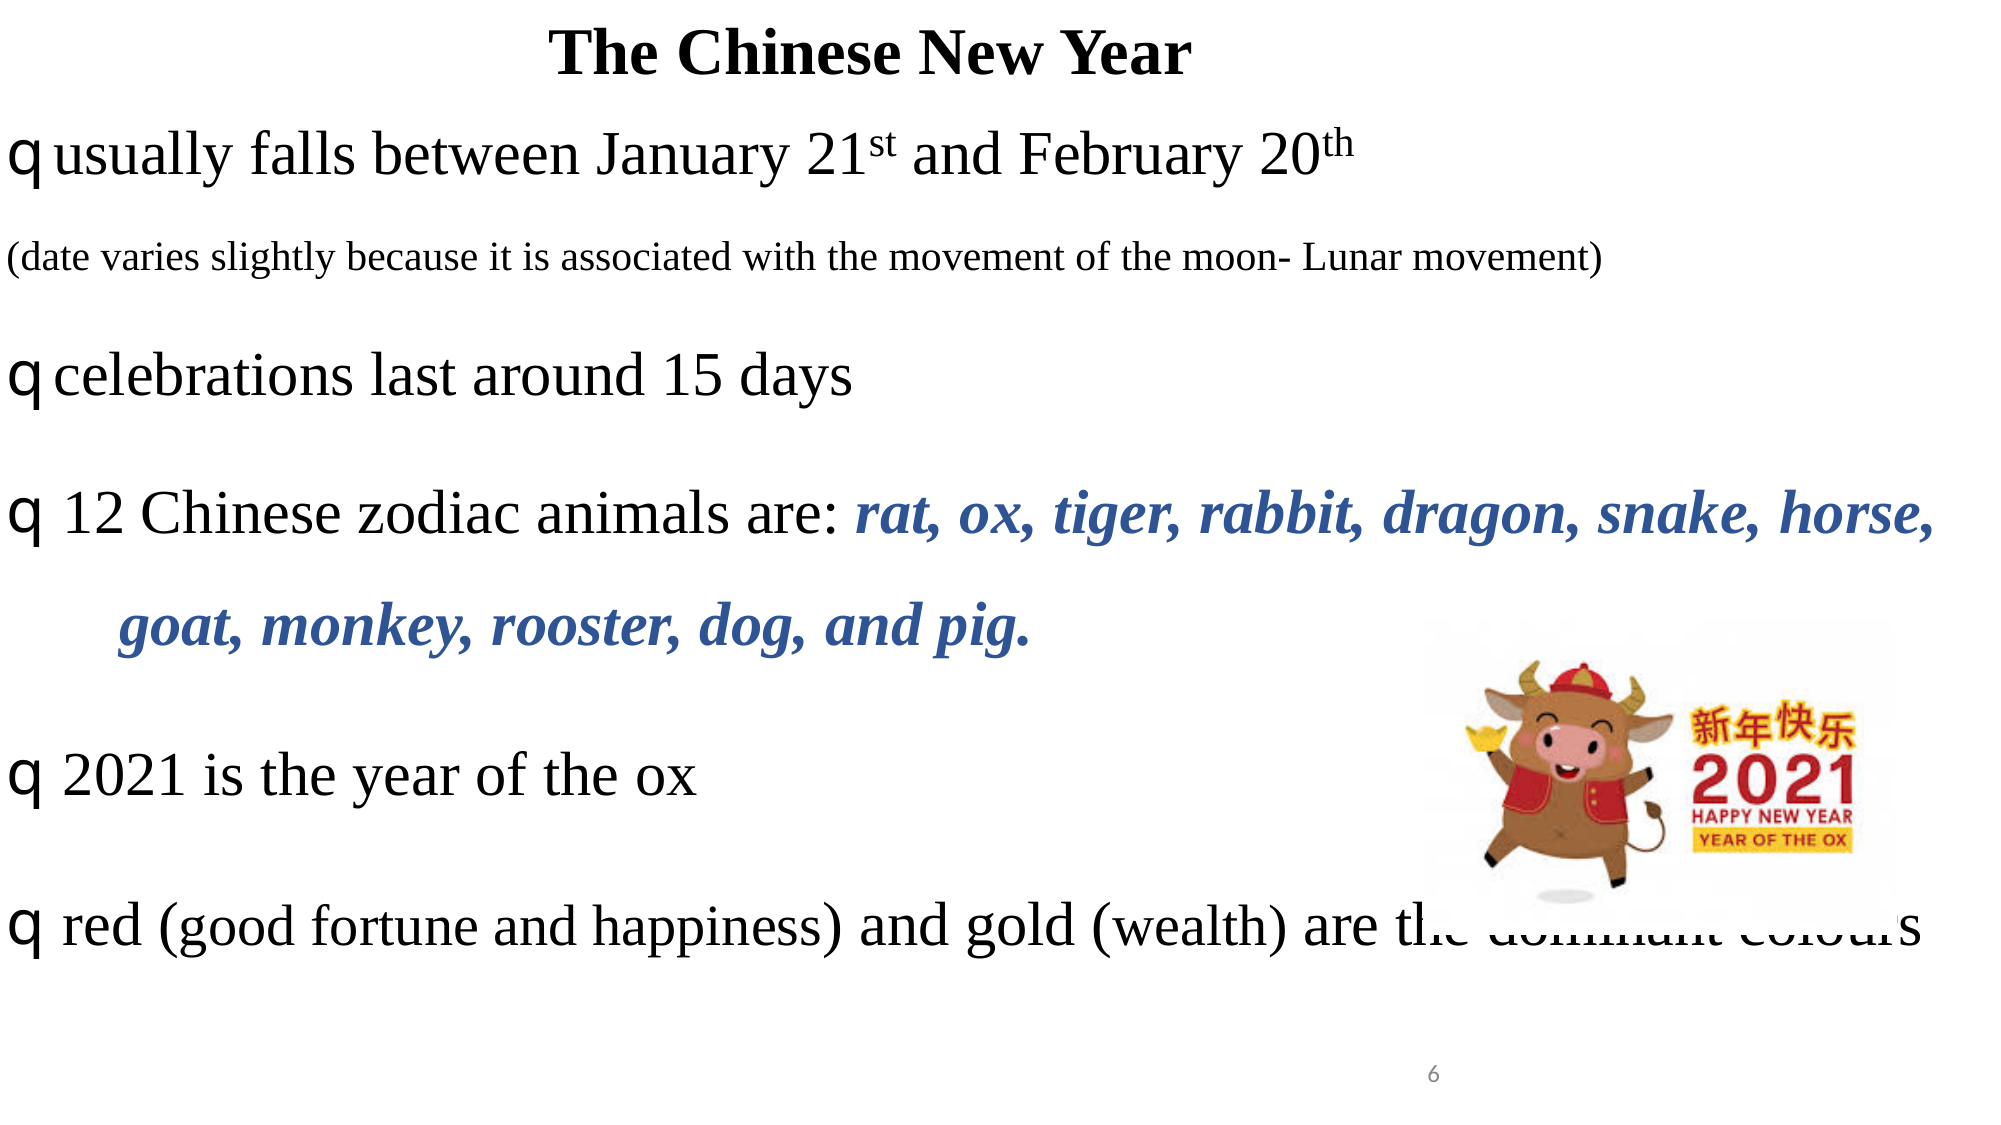

The Chinese New Year
usually falls between January 21st and February 20th
(date varies slightly because it is associated with the movement of the moon- Lunar movement)
celebrations last around 15 days
12 Chinese zodiac animals are: rat, ox, tiger, rabbit, dragon, snake, horse, goat, monkey, rooster, dog, and pig.
2021 is the year of the ox
red (good fortune and happiness) and gold (wealth) are the dominant colours
This Photo by Unknown Author is licensed under CC BY-SA